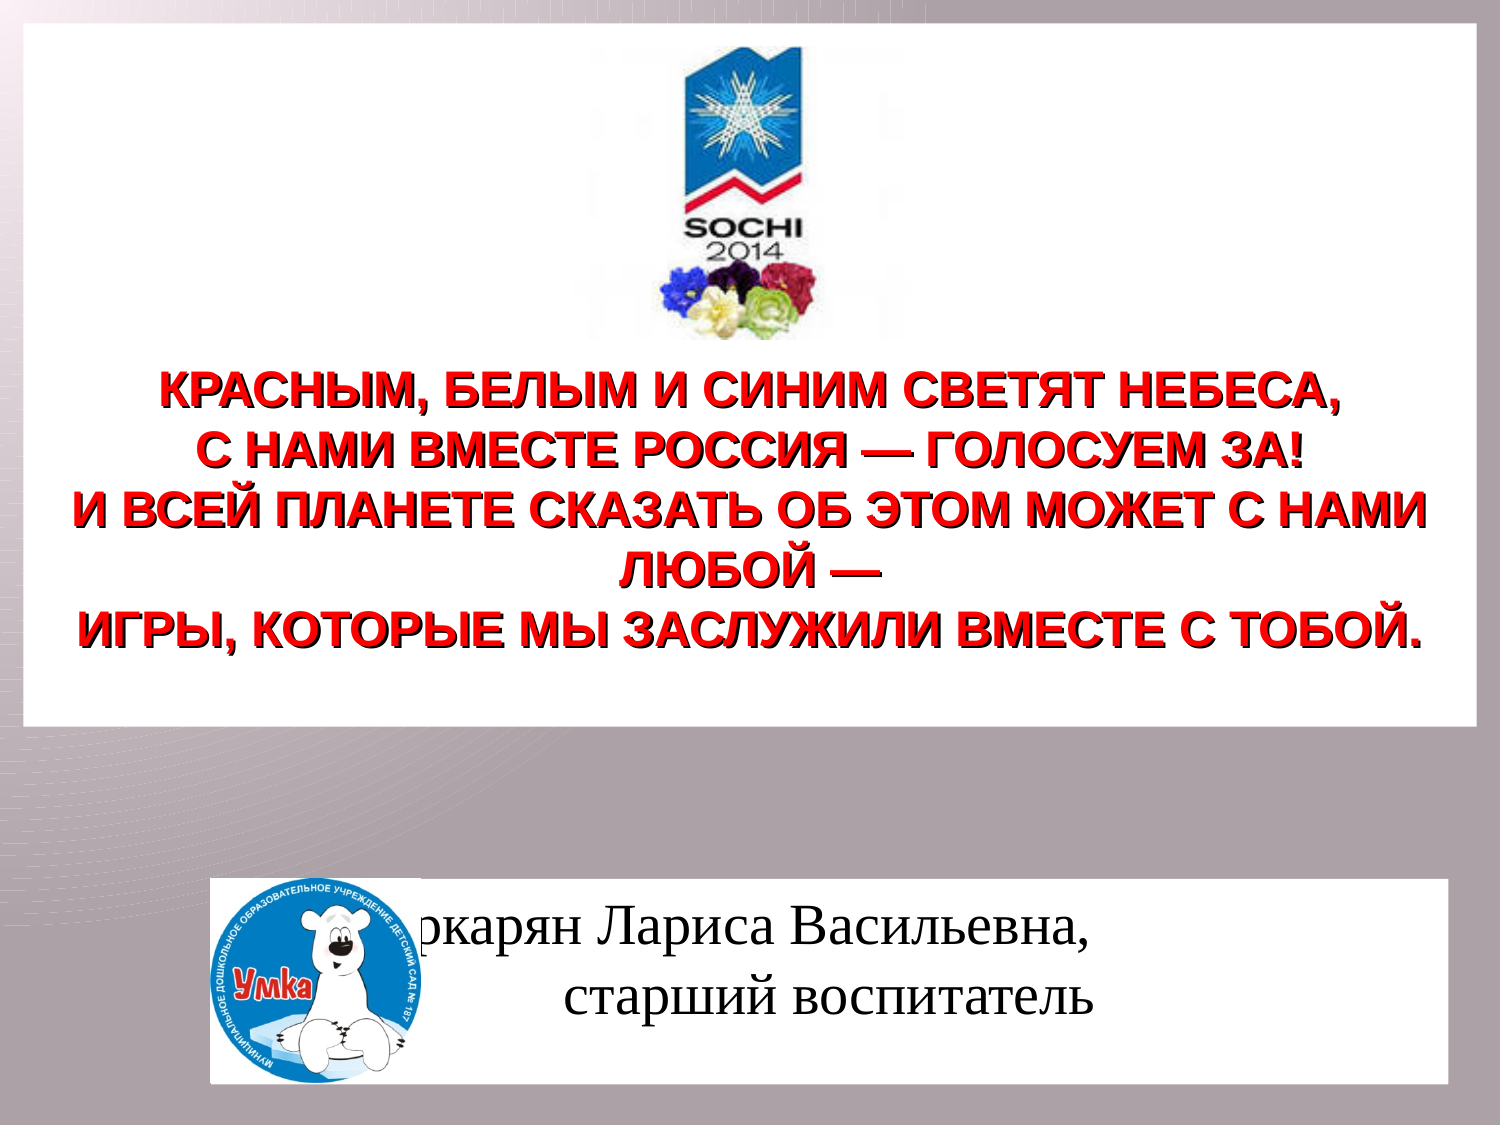

# Красным, белым и синим светят небеса, С нами вместе Россия — голосуем за! И всей планете сказать об этом может с нами любой — Игры, которые мы заслужили вместе с тобой.
Маркарян Лариса Васильевна, старший воспитатель